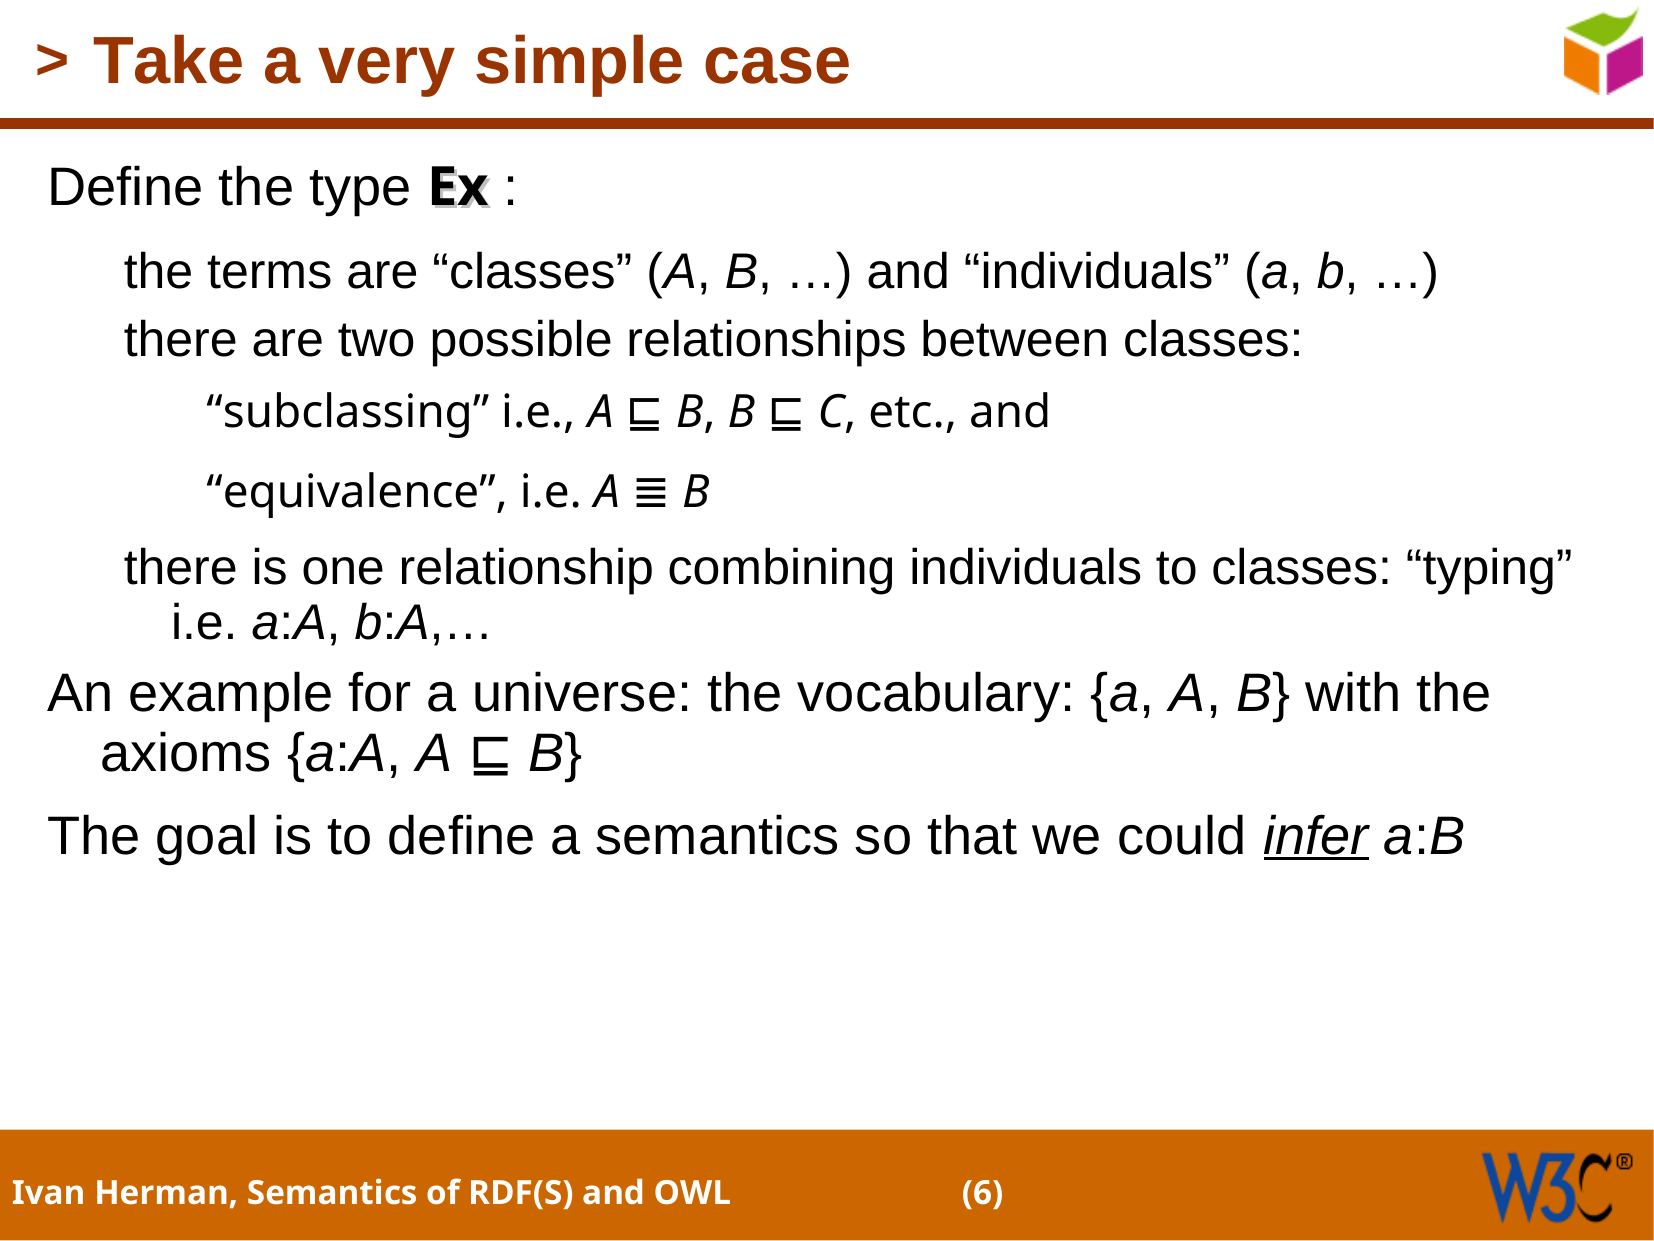

# Take a very simple case
Define the type Ex :
the terms are “classes” (A, B, …) and “individuals” (a, b, …)
there are two possible relationships between classes:
“subclassing” i.e., A ⊑ B, B ⊑ C, etc., and
“equivalence”, i.e. A ≣ B
there is one relationship combining individuals to classes: “typing” i.e. a:A, b:A,…
An example for a universe: the vocabulary: {a, A, B} with the axioms {a:A, A ⊑ B}
The goal is to define a semantics so that we could infer a:B